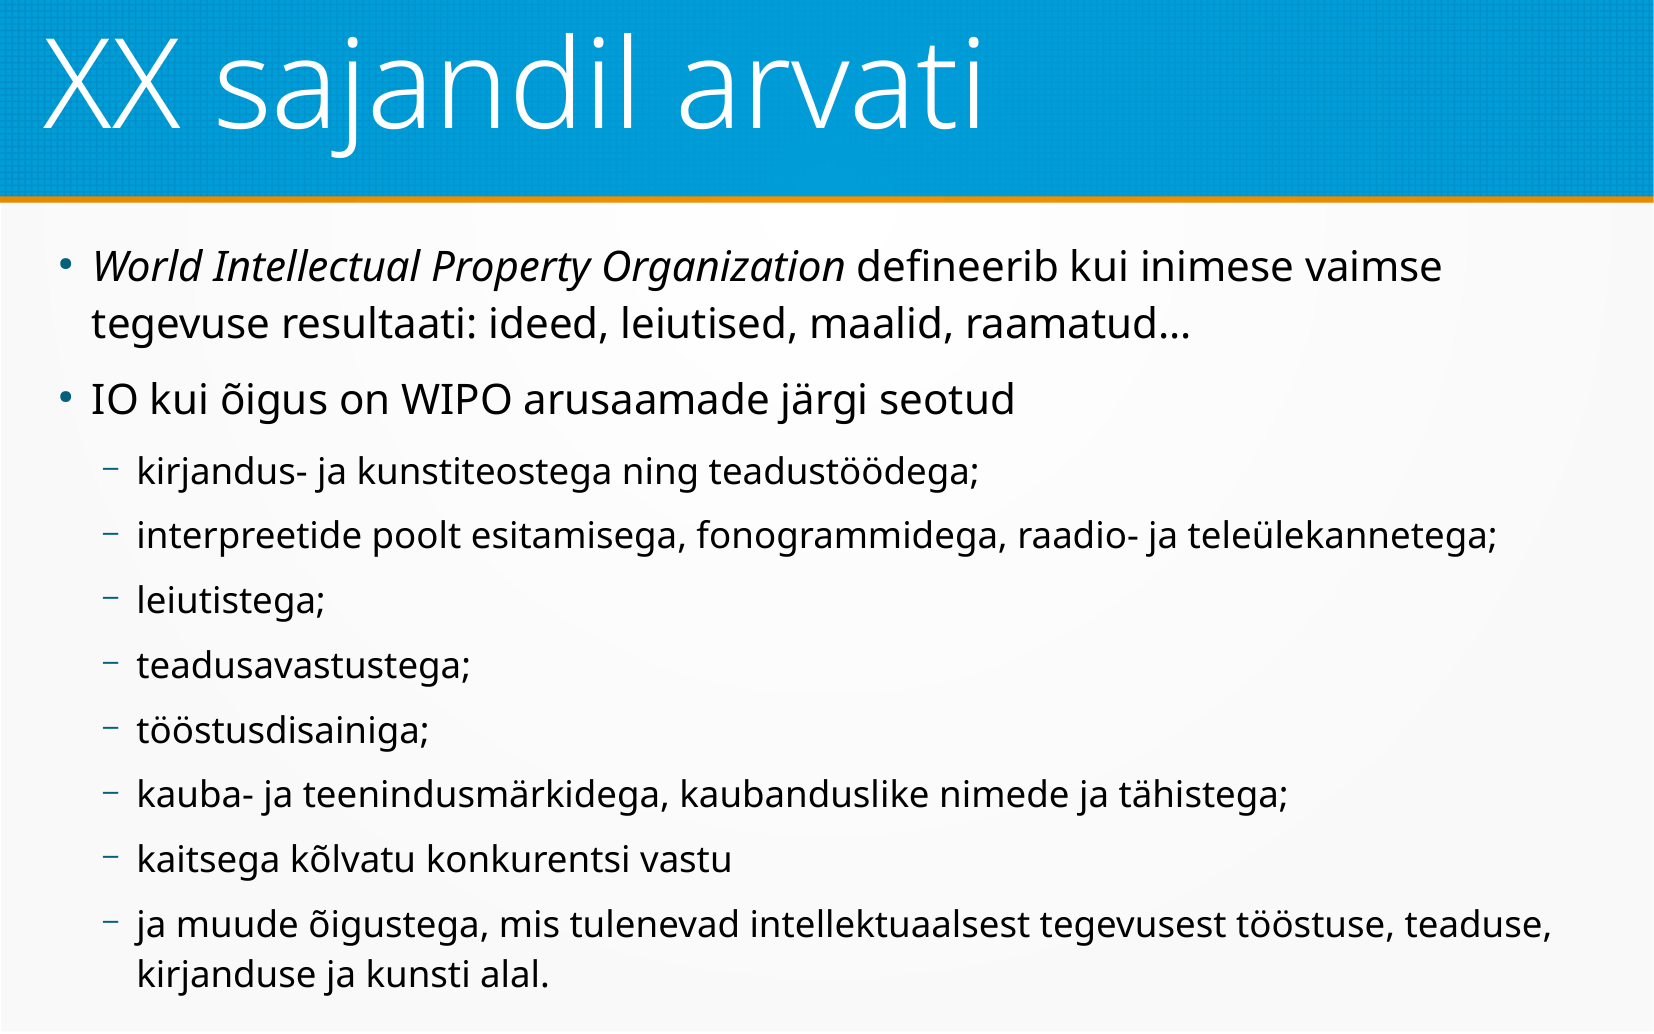

# XX sajandil arvati
World Intellectual Property Organization defineerib kui inimese vaimse tegevuse resultaati: ideed, leiutised, maalid, raamatud...
IO kui õigus on WIPO arusaamade järgi seotud
kirjandus- ja kunstiteostega ning teadustöödega;
interpreetide poolt esitamisega, fonogrammidega, raadio- ja teleülekannetega;
leiutistega;
teadusavastustega;
tööstusdisainiga;
kauba- ja teenindusmärkidega, kaubanduslike nimede ja tähistega;
kaitsega kõlvatu konkurentsi vastu
ja muude õigustega, mis tulenevad intellektuaalsest tegevusest tööstuse, teaduse, kirjanduse ja kunsti alal.